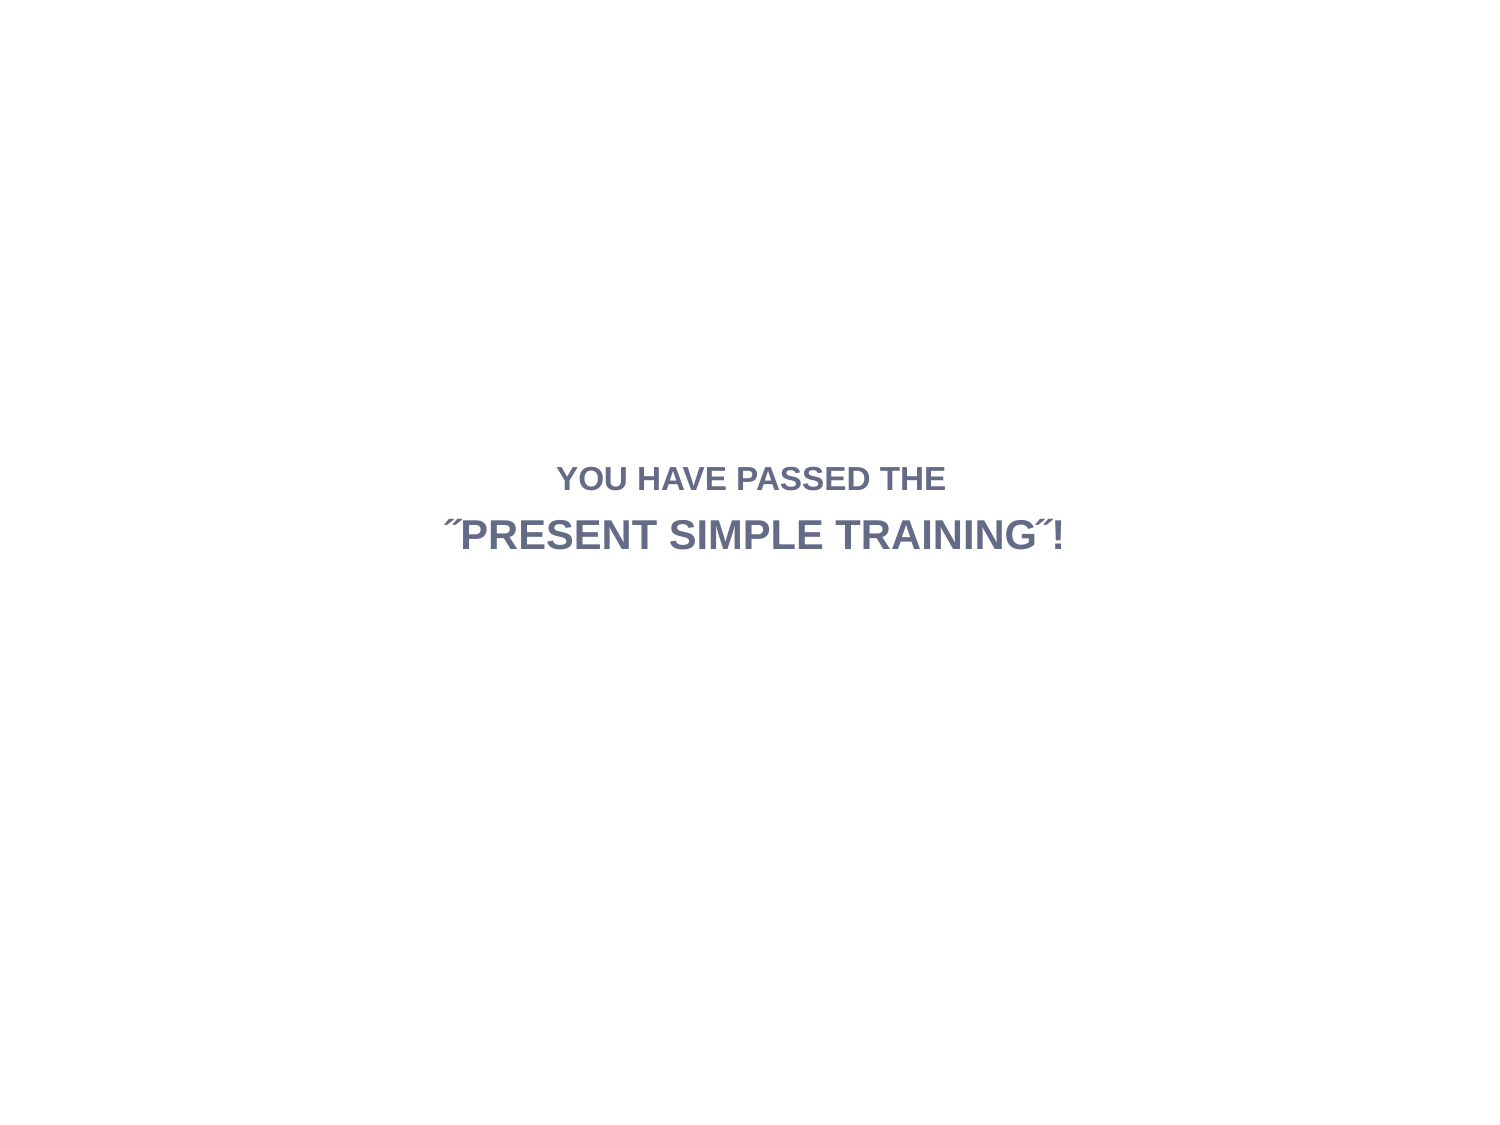

CONGRATULATIONS!
# YOU HAVE PASSED THE
˝PRESENT SIMPLE TRAINING˝!